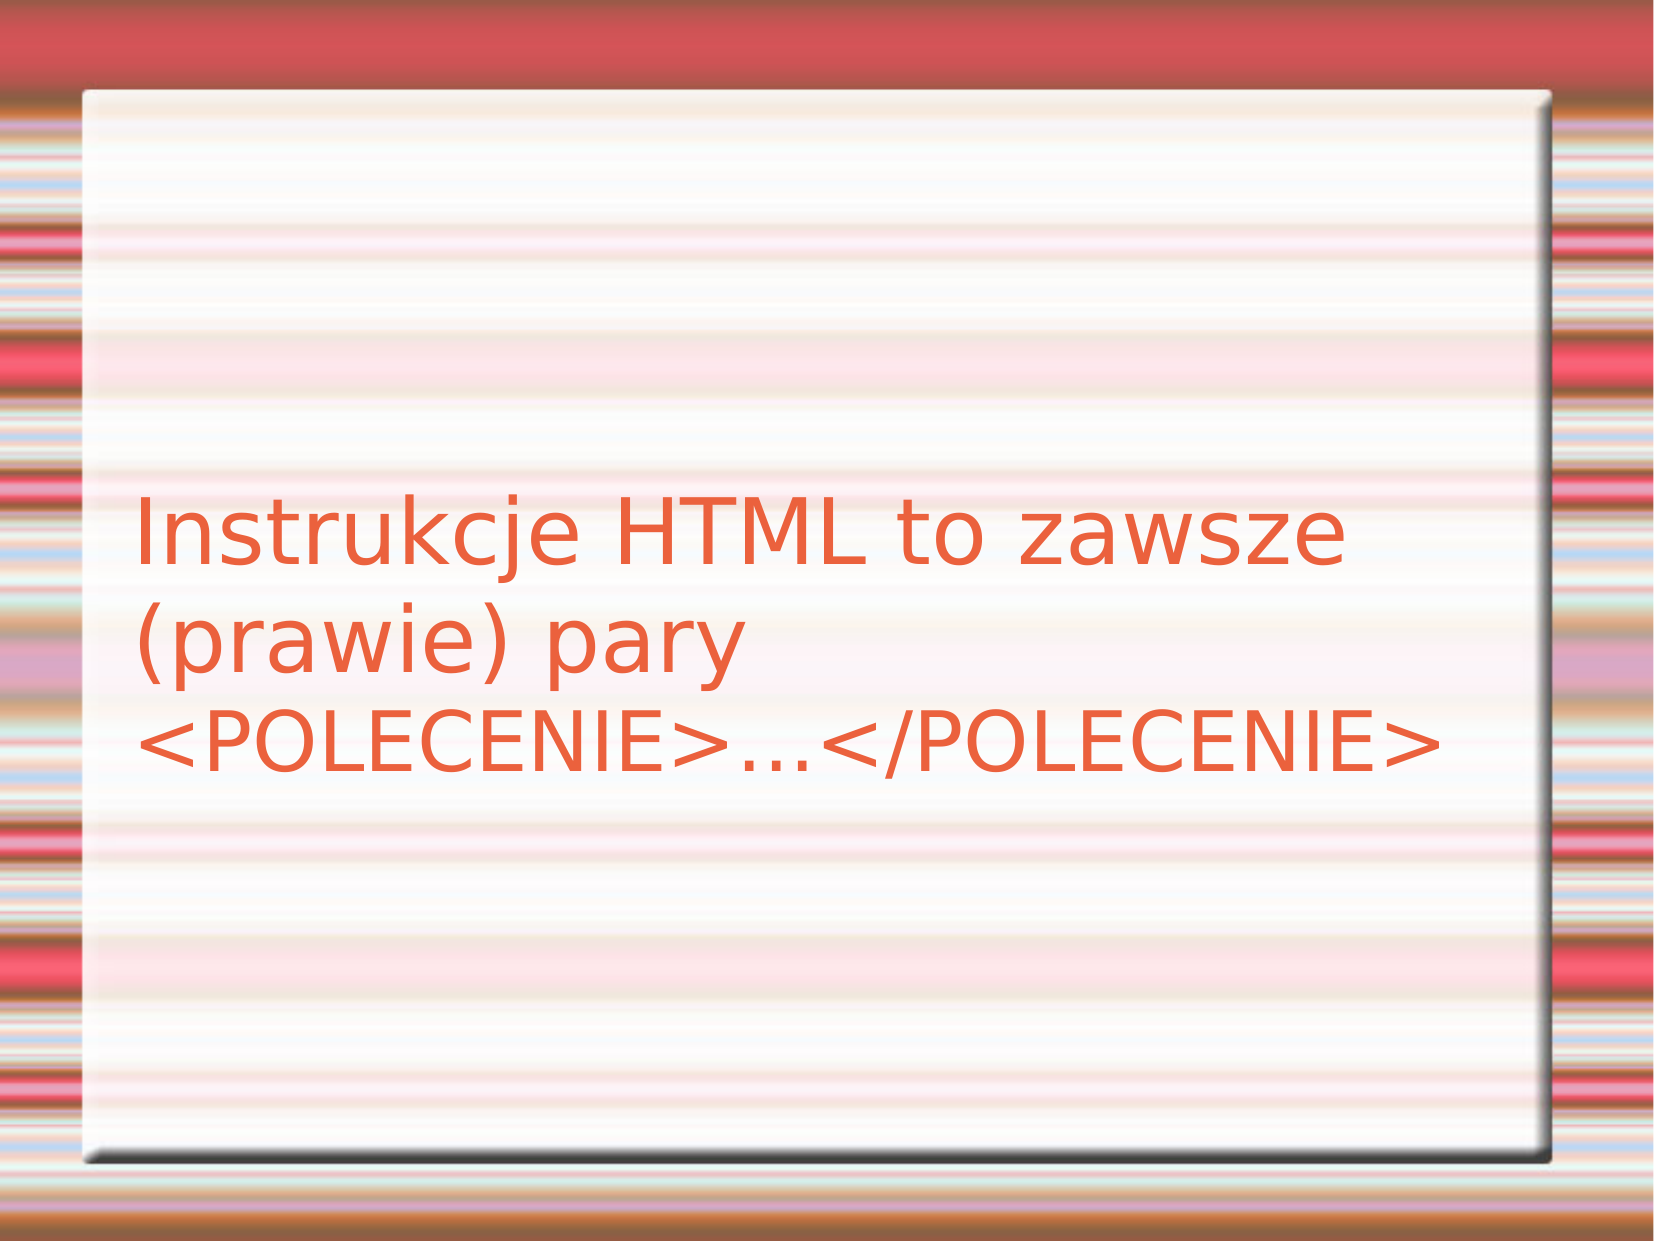

Instrukcje HTML to zawsze (prawie) pary <POLECENIE>...</POLECENIE>